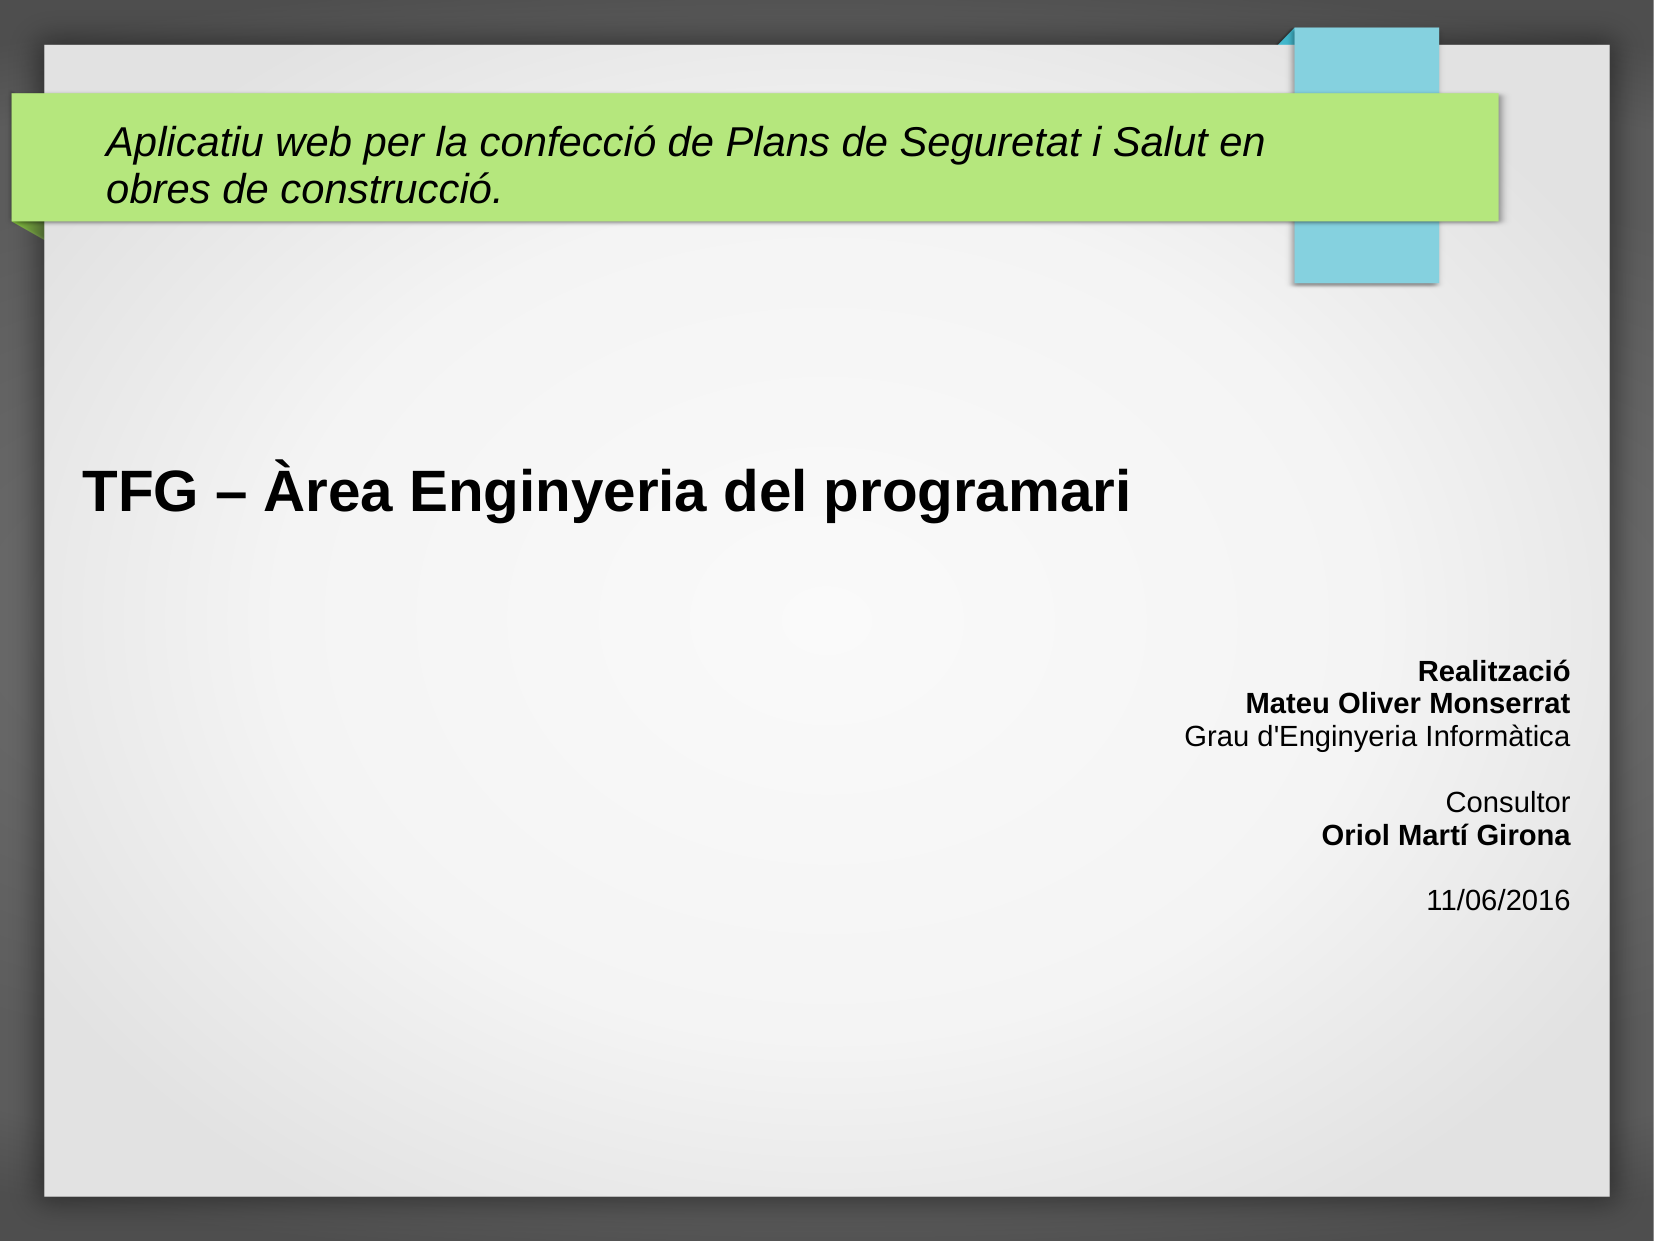

# Aplicatiu web per la confecció de Plans de Seguretat i Salut en obres de construcció.
TFG – Àrea Enginyeria del programari
Realització
Mateu Oliver Monserrat
Grau d'Enginyeria Informàtica
Consultor
Oriol Martí Girona
11/06/2016